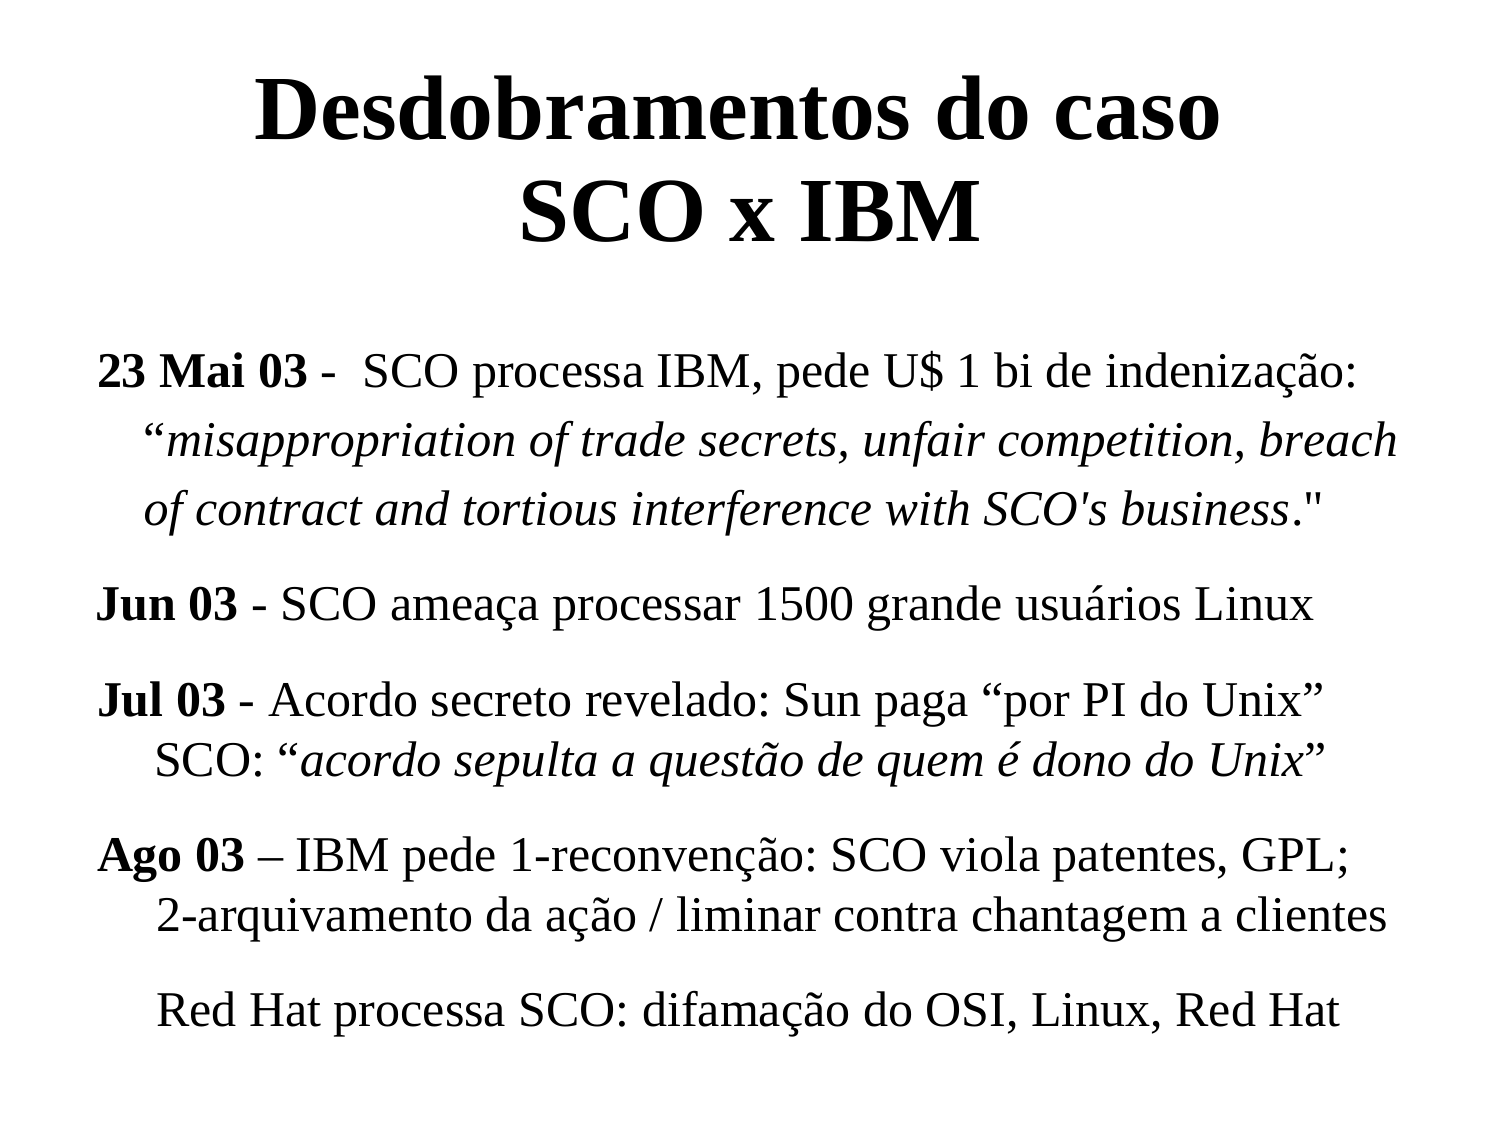

# Desdobramentos do caso SCO x IBM
23 Mai 03 - SCO processa IBM, pede U$ 1 bi de indenização:
“misappropriation of trade secrets, unfair competition, breach
of contract and tortious interference with SCO's business."
Jun 03 - SCO ameaça processar 1500 grande usuários Linux
Jul 03 - Acordo secreto revelado: Sun paga “por PI do Unix”
SCO: “acordo sepulta a questão de quem é dono do Unix”
Ago 03 – IBM pede 1-reconvenção: SCO viola patentes, GPL;
2-arquivamento da ação / liminar contra chantagem a clientes
	Red Hat processa SCO: difamação do OSI, Linux, Red Hat